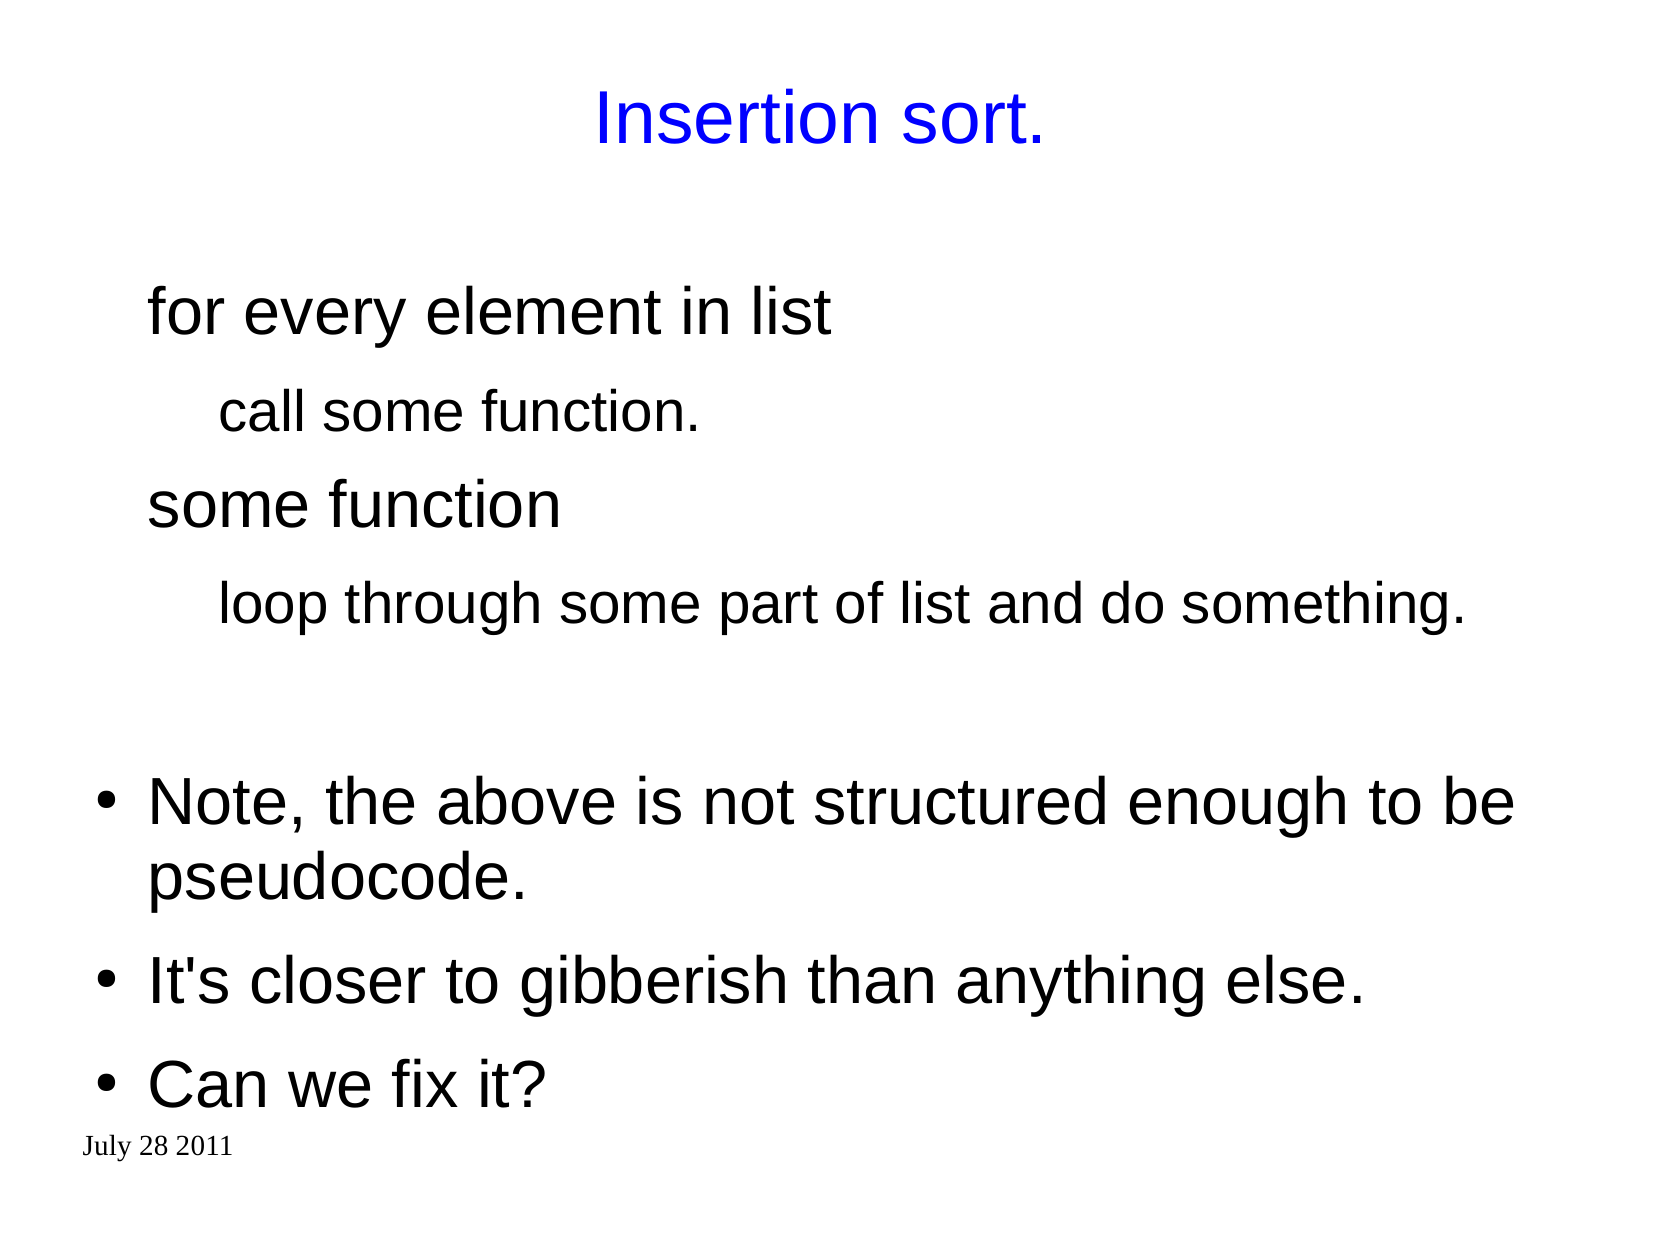

# Insertion sort.
for every element in list
call some function.
some function
loop through some part of list and do something.
Note, the above is not structured enough to be pseudocode.
It's closer to gibberish than anything else.
Can we fix it?
July 28 2011